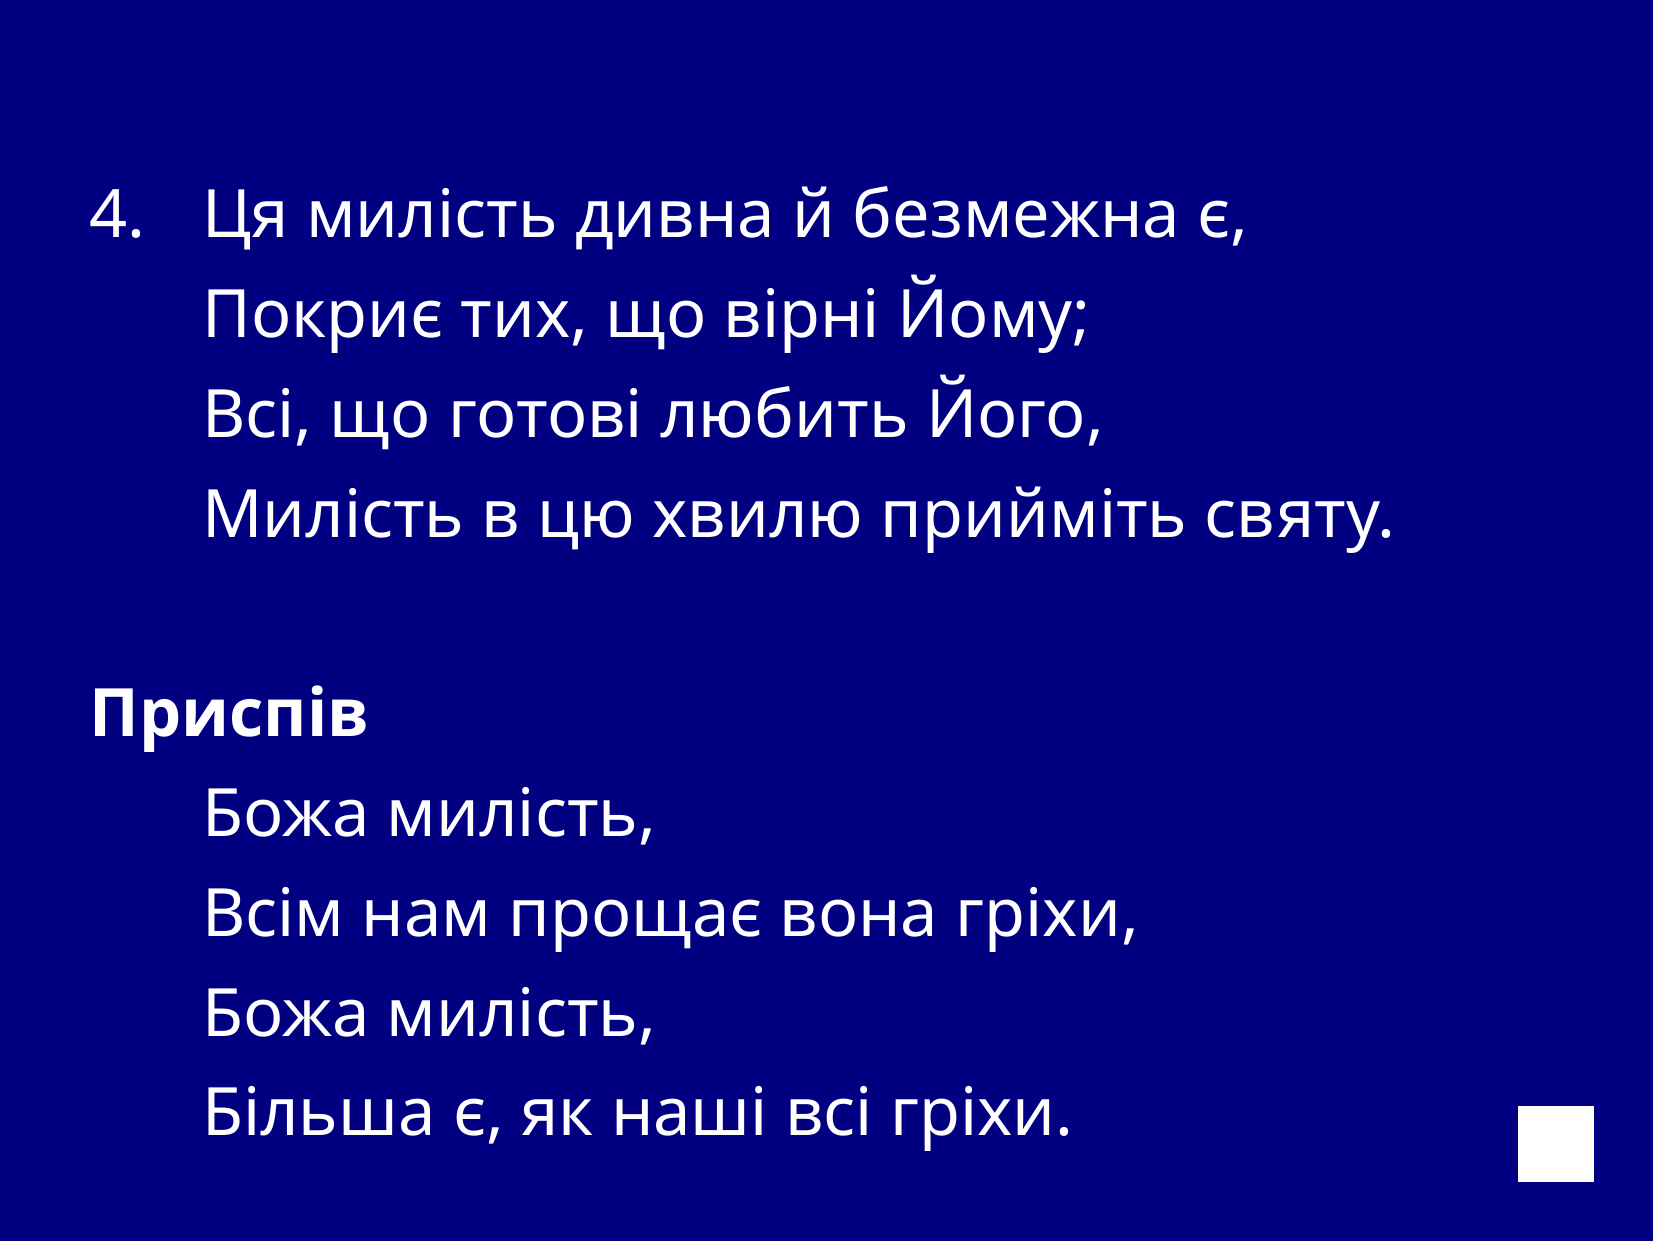

4.	Ця милість дивна й безмежна є,
	Покриє тих, що вірні Йому;
	Всі, що готові любить Його,
	Милість в цю хвилю прийміть святу.
Приспів
	Божа милість,
	Всім нам прощає вона гріхи,
	Божа милість,
	Більша є, як наші всі гріхи.